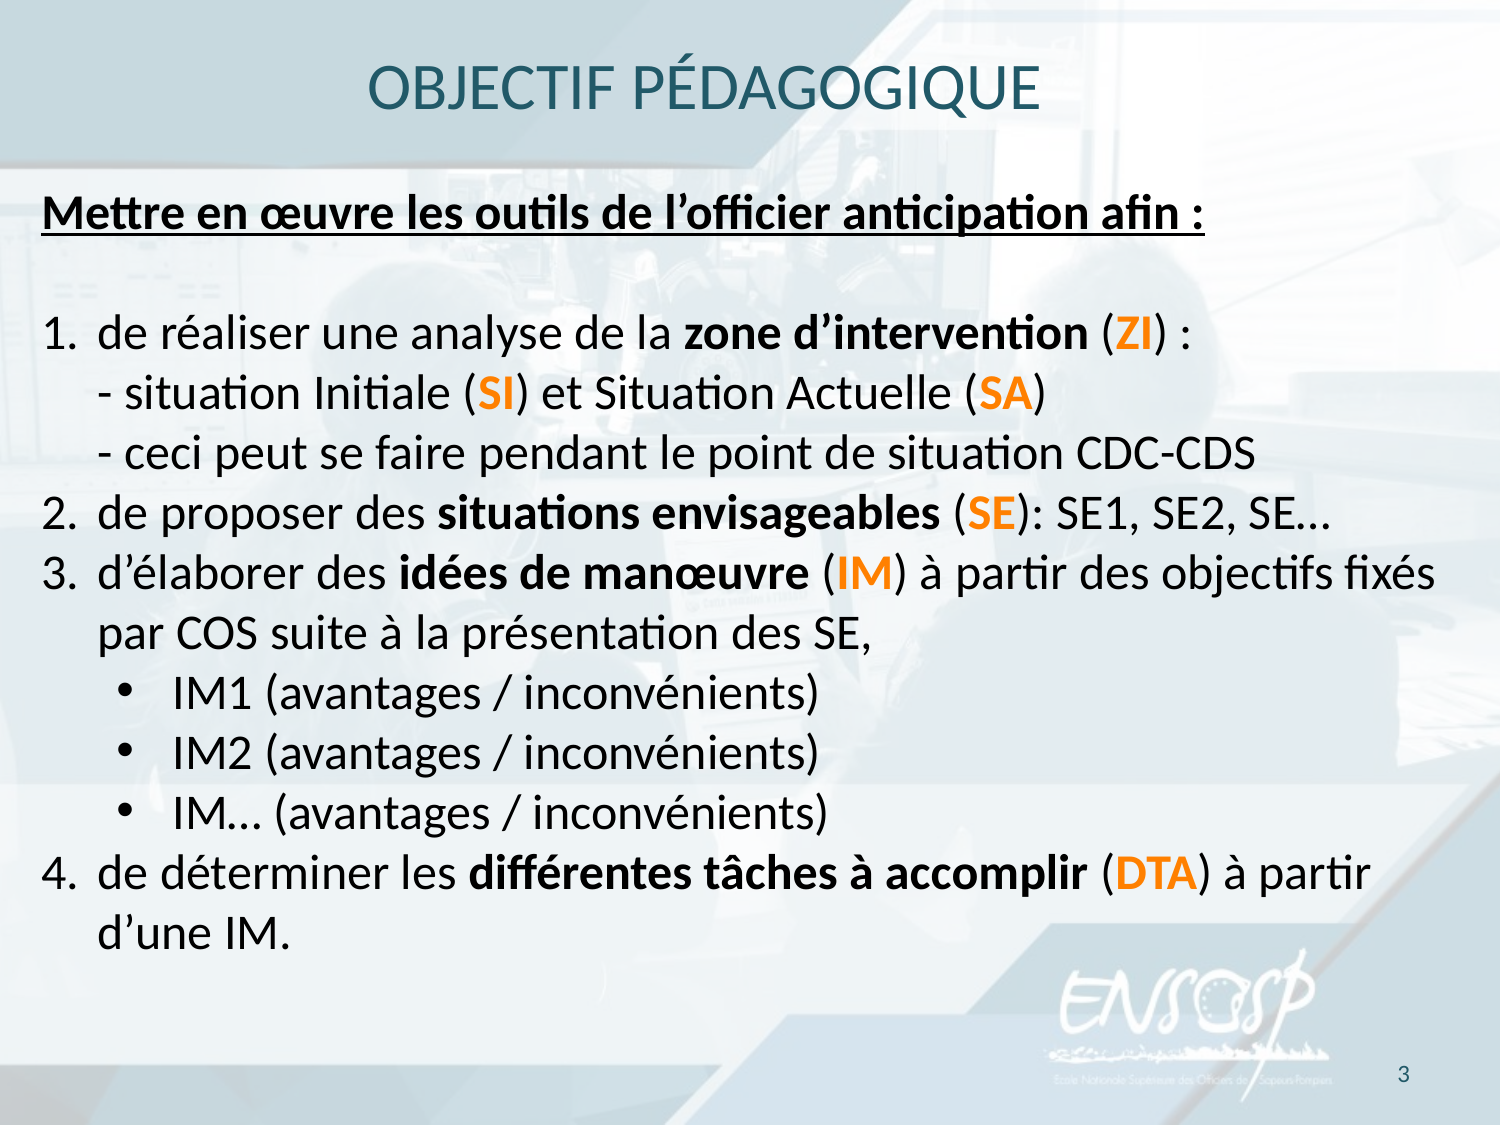

# Objectif pédagogique
Mettre en œuvre les outils de l’officier anticipation afin :
de réaliser une analyse de la zone d’intervention (ZI) :
- situation Initiale (SI) et Situation Actuelle (SA)
- ceci peut se faire pendant le point de situation CDC-CDS
de proposer des situations envisageables (SE): SE1, SE2, SE…
d’élaborer des idées de manœuvre (IM) à partir des objectifs fixés par COS suite à la présentation des SE,
IM1 (avantages / inconvénients)
IM2 (avantages / inconvénients)
IM… (avantages / inconvénients)
de déterminer les différentes tâches à accomplir (DTA) à partir d’une IM.